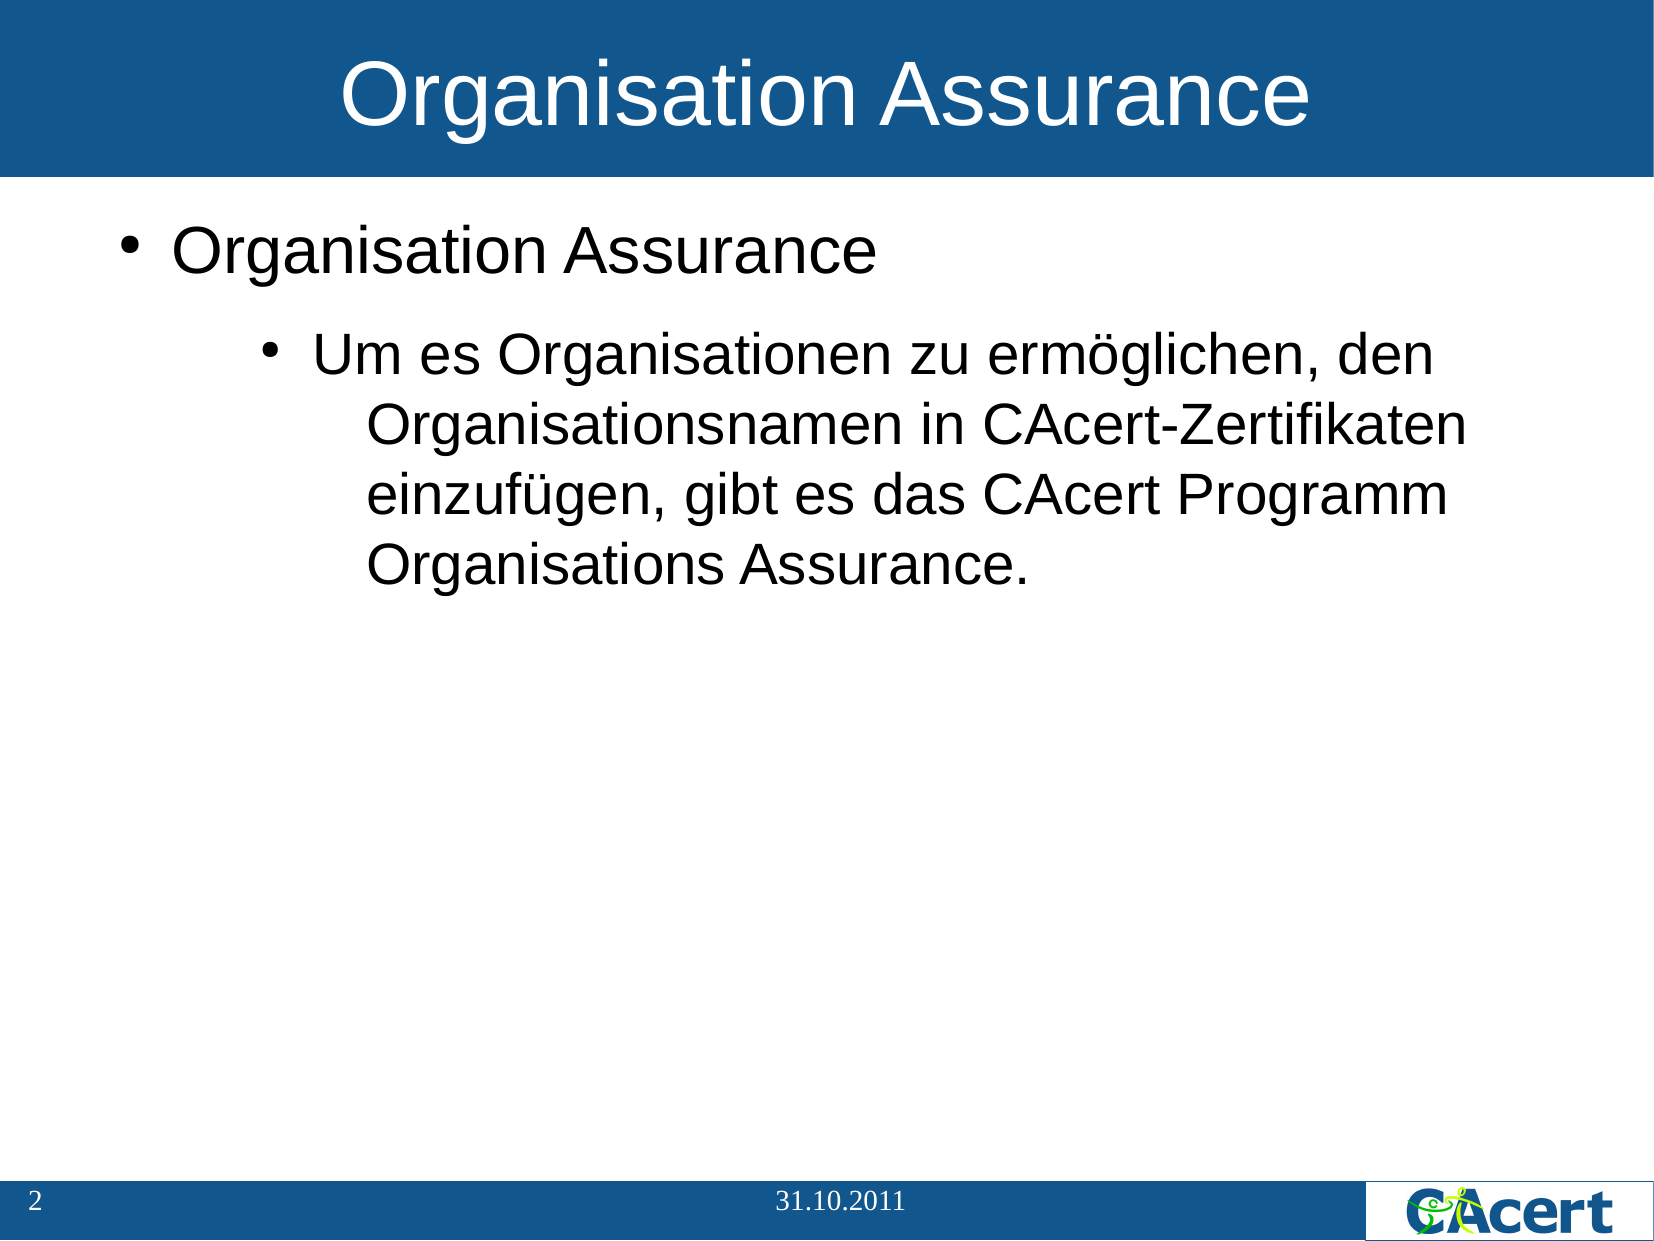

# Organisation Assurance
Organisation Assurance
Um es Organisationen zu ermöglichen, den Organisationsnamen in CAcert-Zertifikaten einzufügen, gibt es das CAcert Programm Organisations Assurance.
31.10.2011